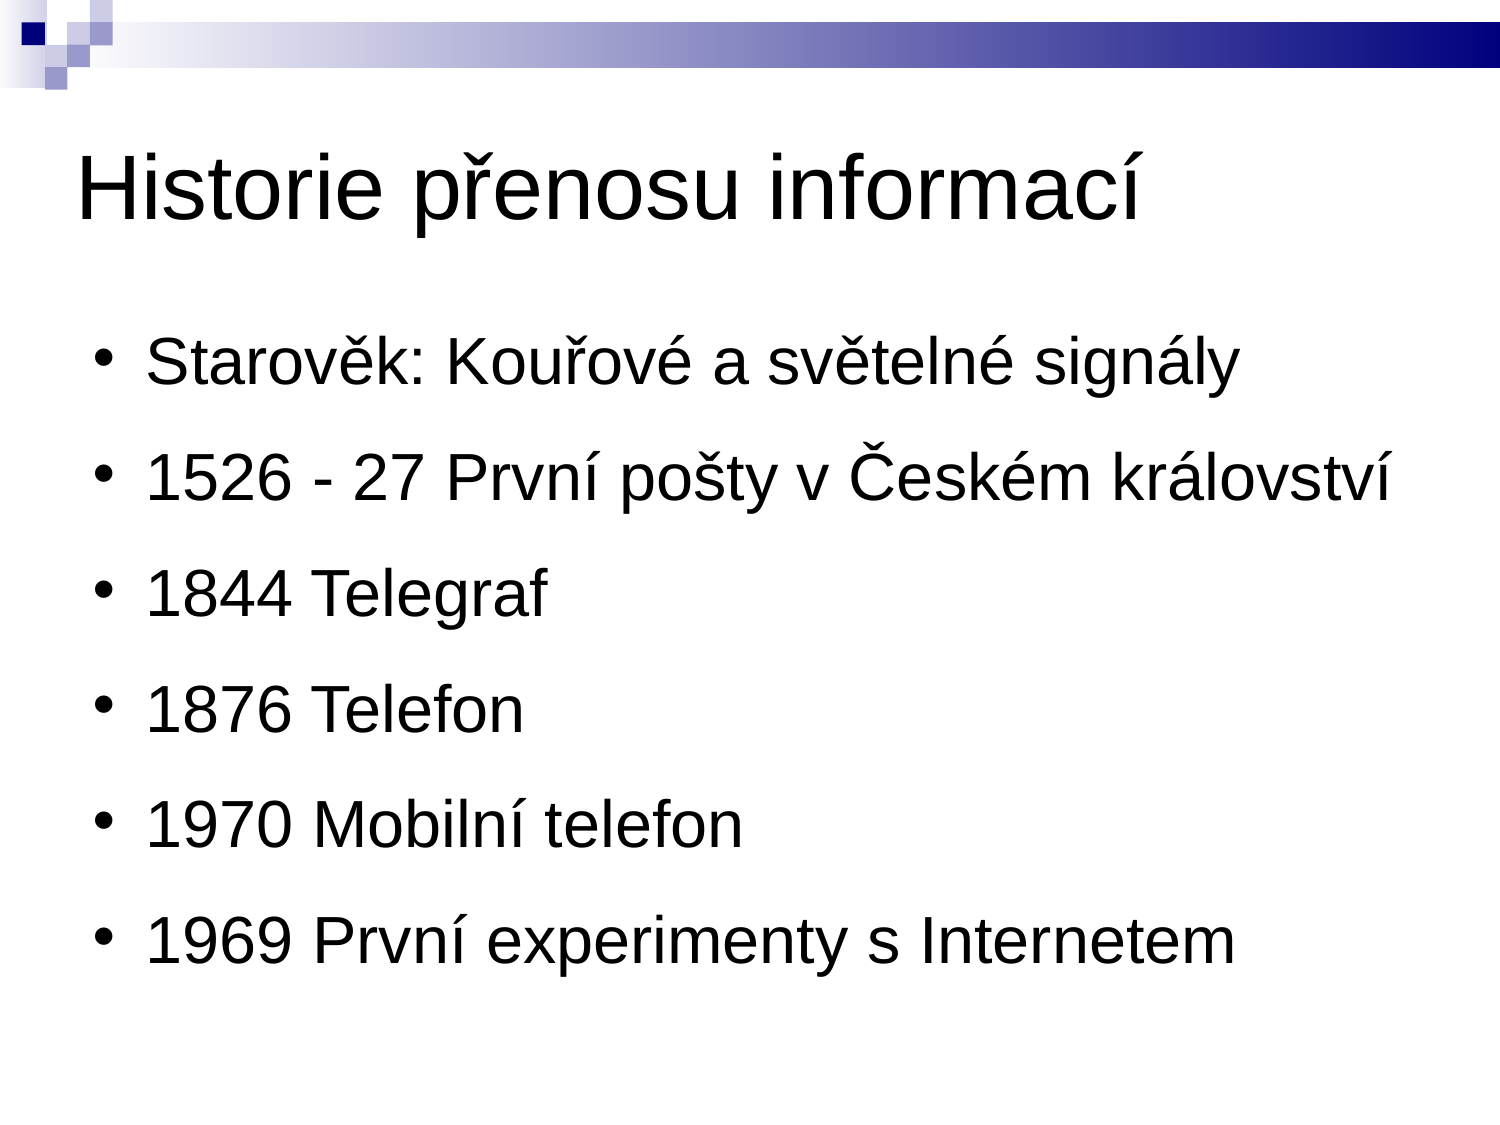

# Historie přenosu informací
Starověk: Kouřové a světelné signály
1526 - 27 První pošty v Českém království
1844 Telegraf
1876 Telefon
1970 Mobilní telefon
1969 První experimenty s Internetem